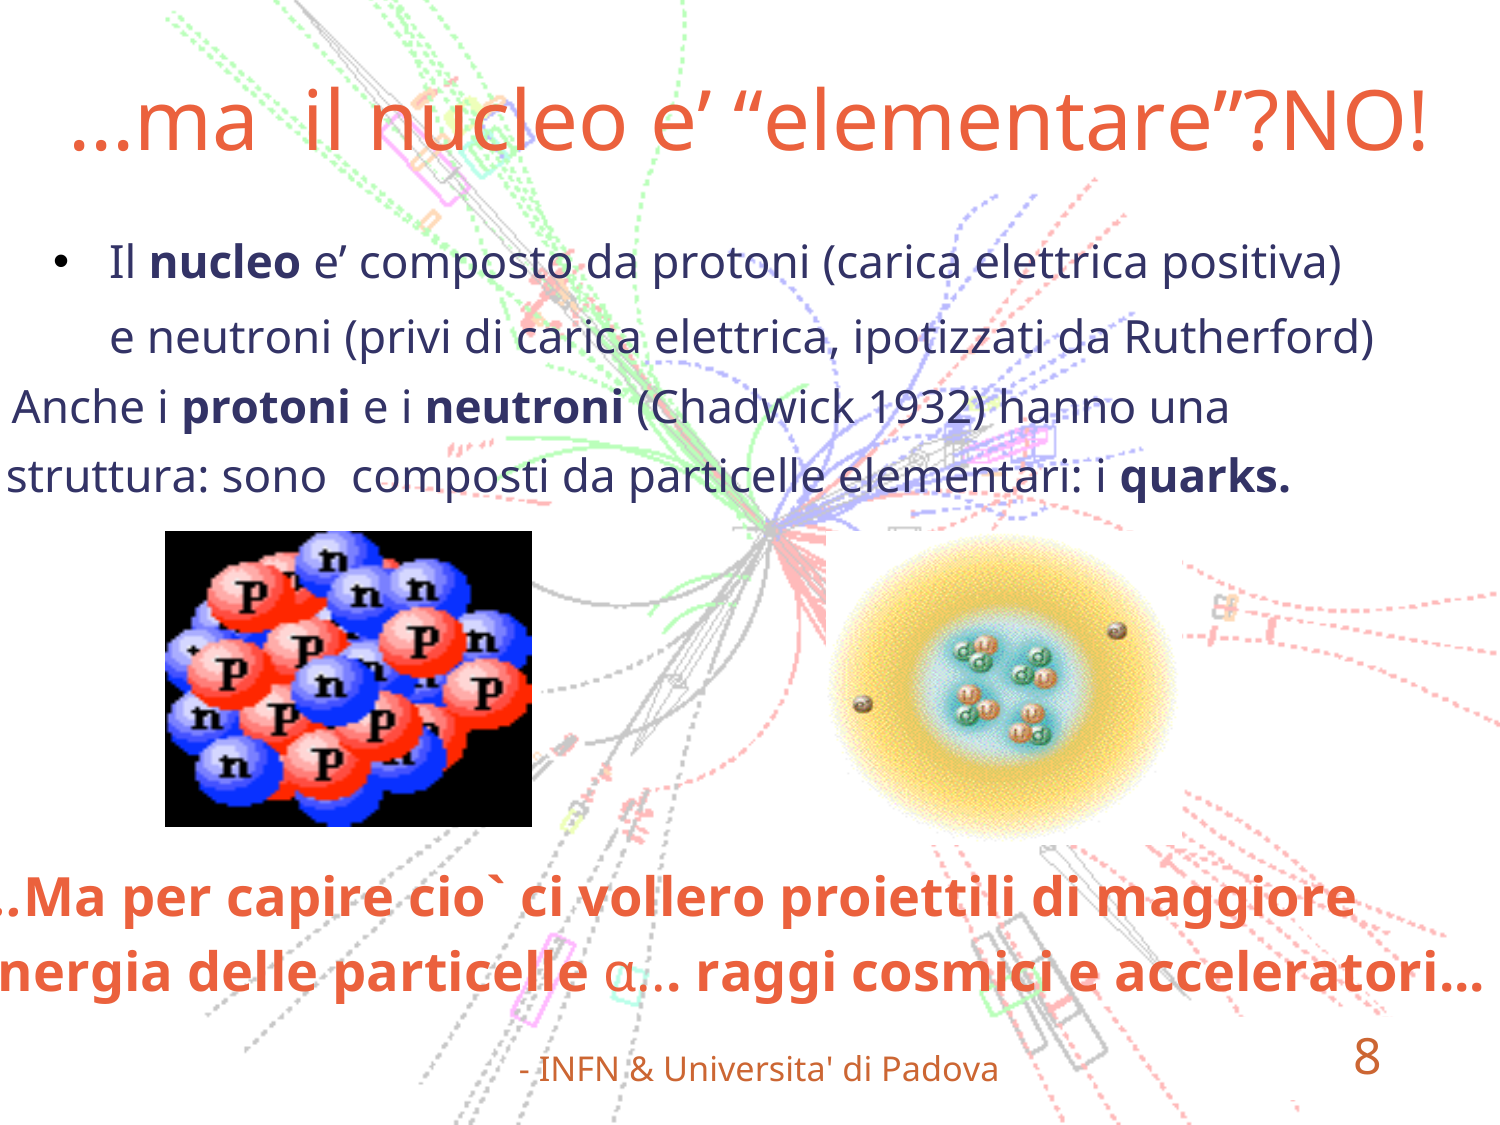

# ...ma il nucleo e’ “elementare”?NO!
Il nucleo e’ composto da protoni (carica elettrica positiva)
e neutroni (privi di carica elettrica, ipotizzati da Rutherford)
 Anche i protoni e i neutroni (Chadwick 1932) hanno una
 struttura: sono composti da particelle elementari: i quarks.
 ...Ma per capire cio` ci vollero proiettili di maggiore
energia delle particelle α... raggi cosmici e acceleratori...